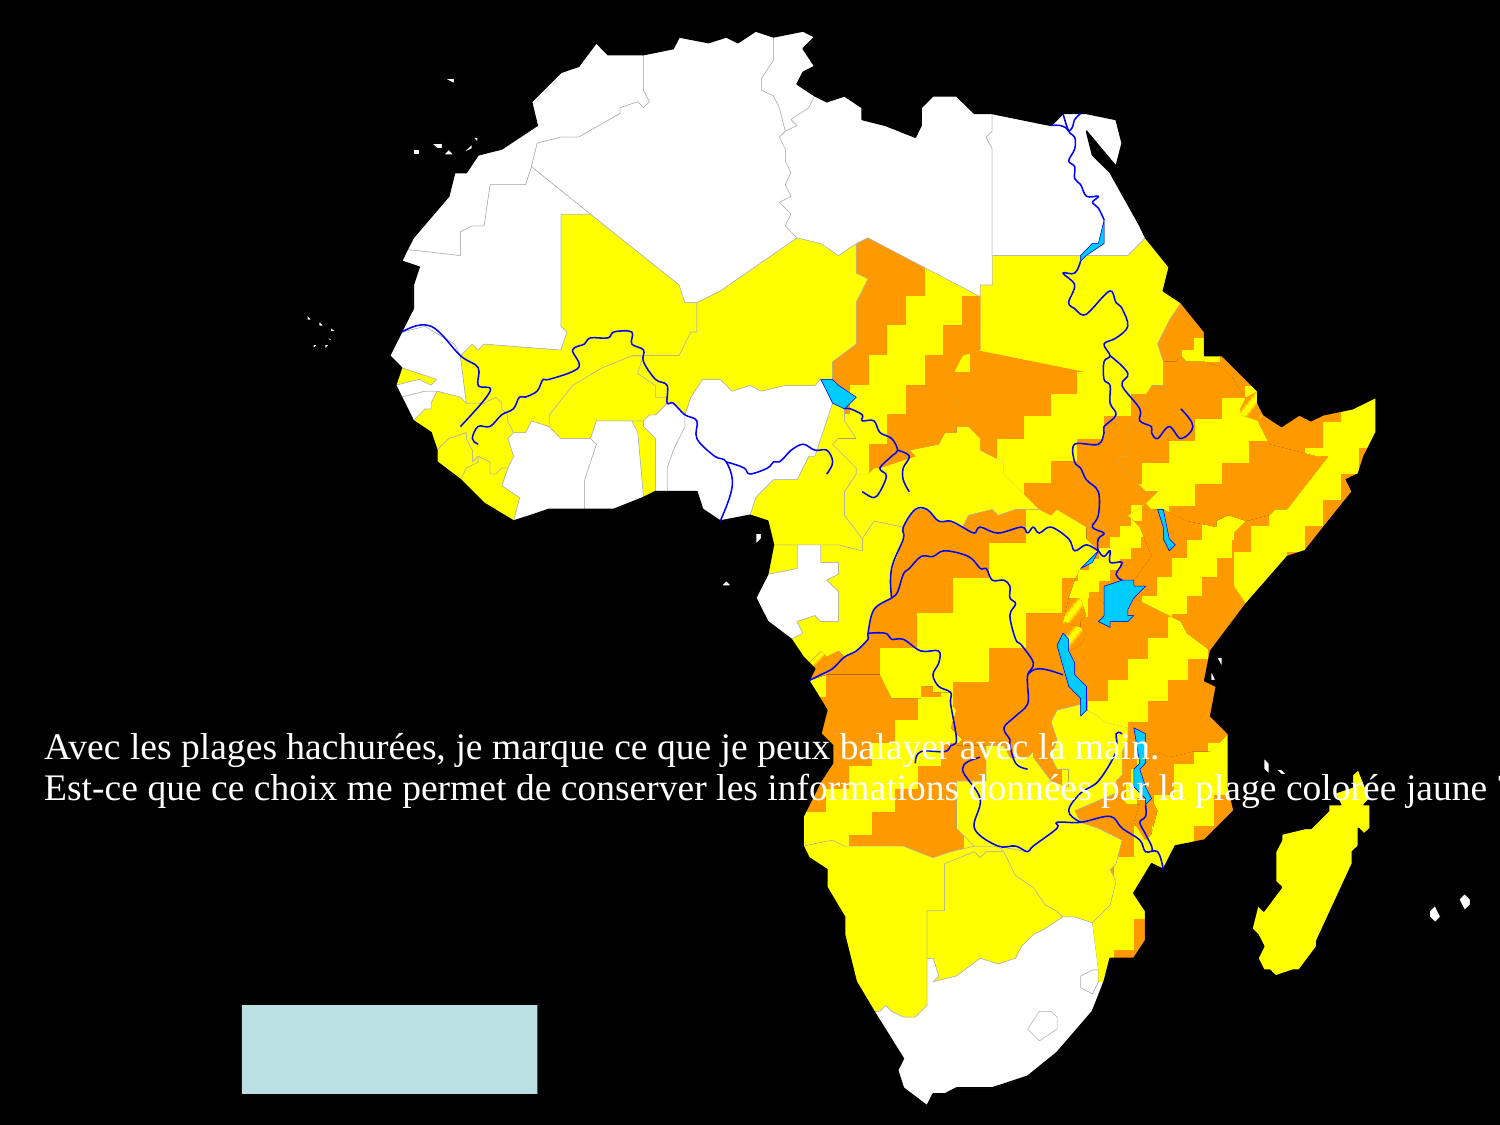

Avec les plages hachurées, je marque ce que je peux balayer avec la main.
Est-ce que ce choix me permet de conserver les informations données par la plage colorée jaune ?
N
800 Km